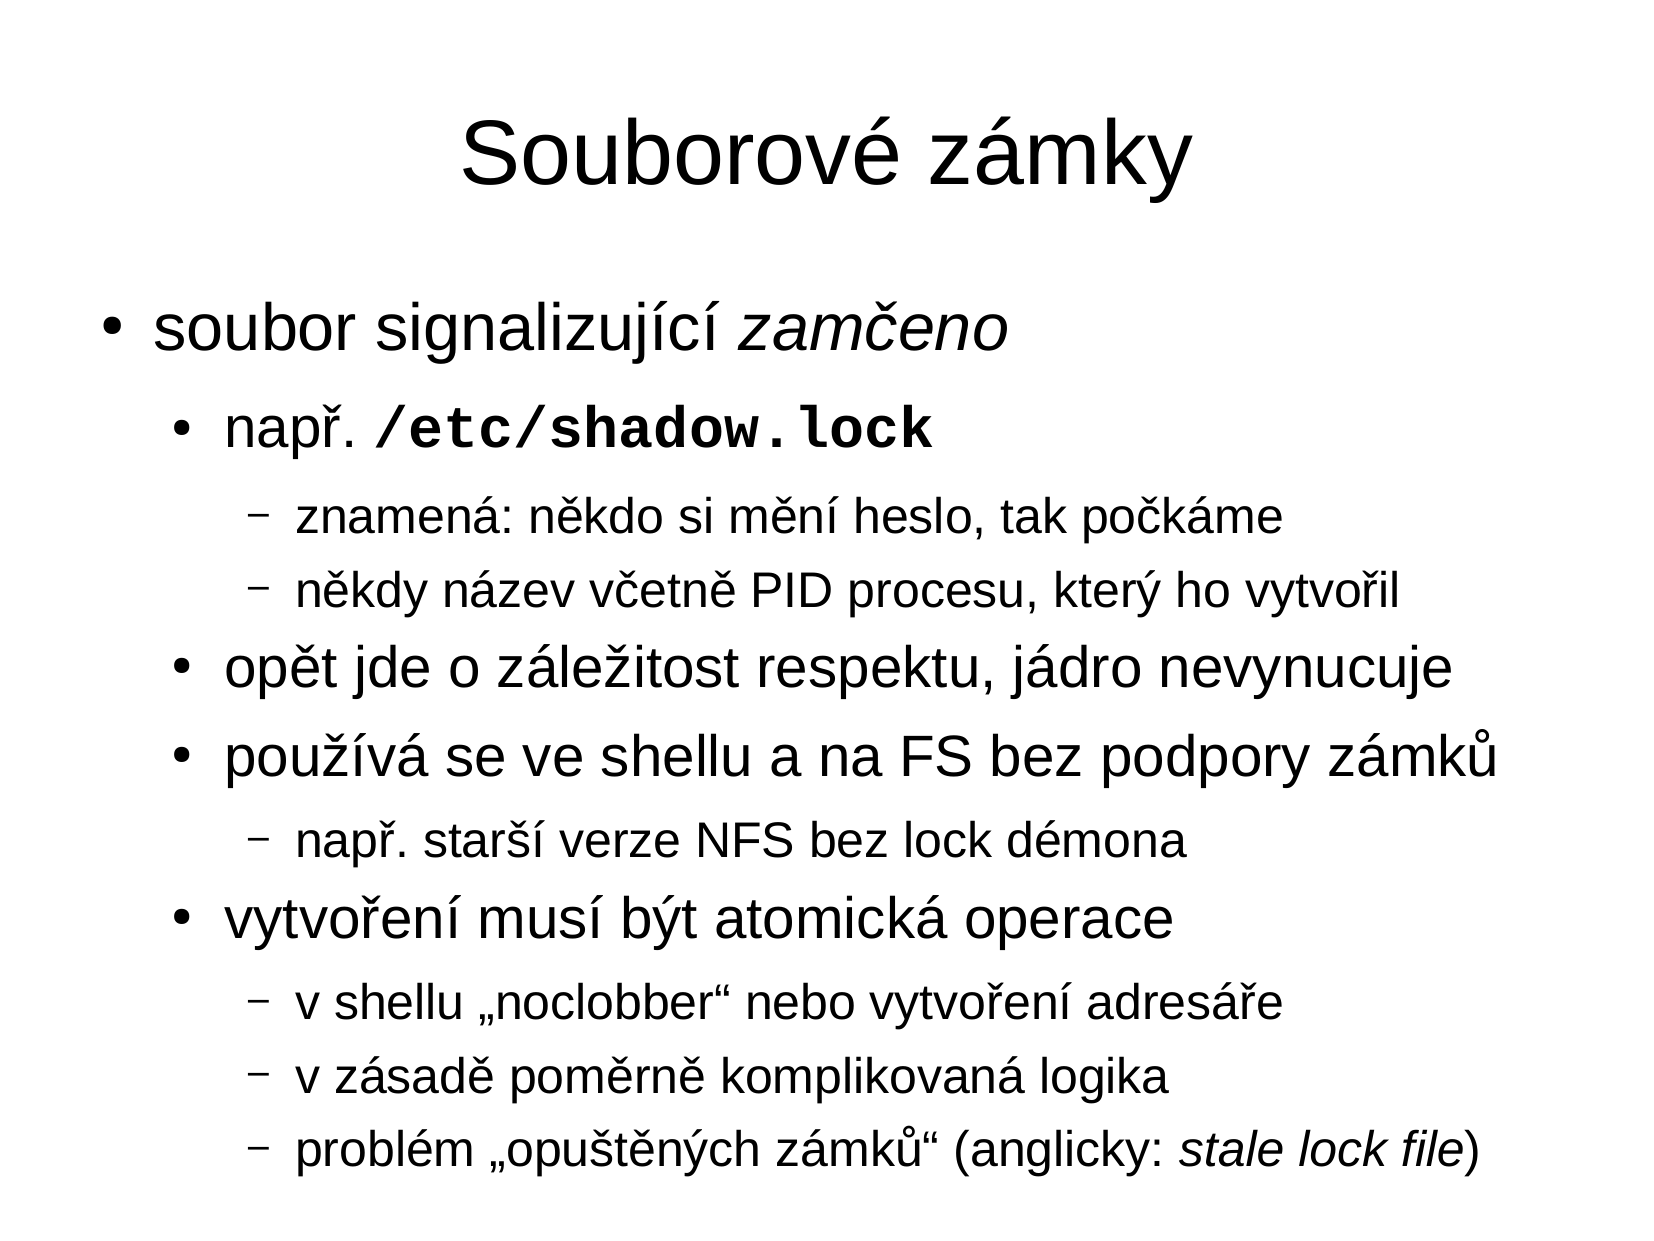

# Souborové zámky
soubor signalizující zamčeno
např. /etc/shadow.lock
znamená: někdo si mění heslo, tak počkáme
někdy název včetně PID procesu, který ho vytvořil
opět jde o záležitost respektu, jádro nevynucuje
používá se ve shellu a na FS bez podpory zámků
např. starší verze NFS bez lock démona
vytvoření musí být atomická operace
v shellu „noclobber“ nebo vytvoření adresáře
v zásadě poměrně komplikovaná logika
problém „opuštěných zámků“ (anglicky: stale lock file)